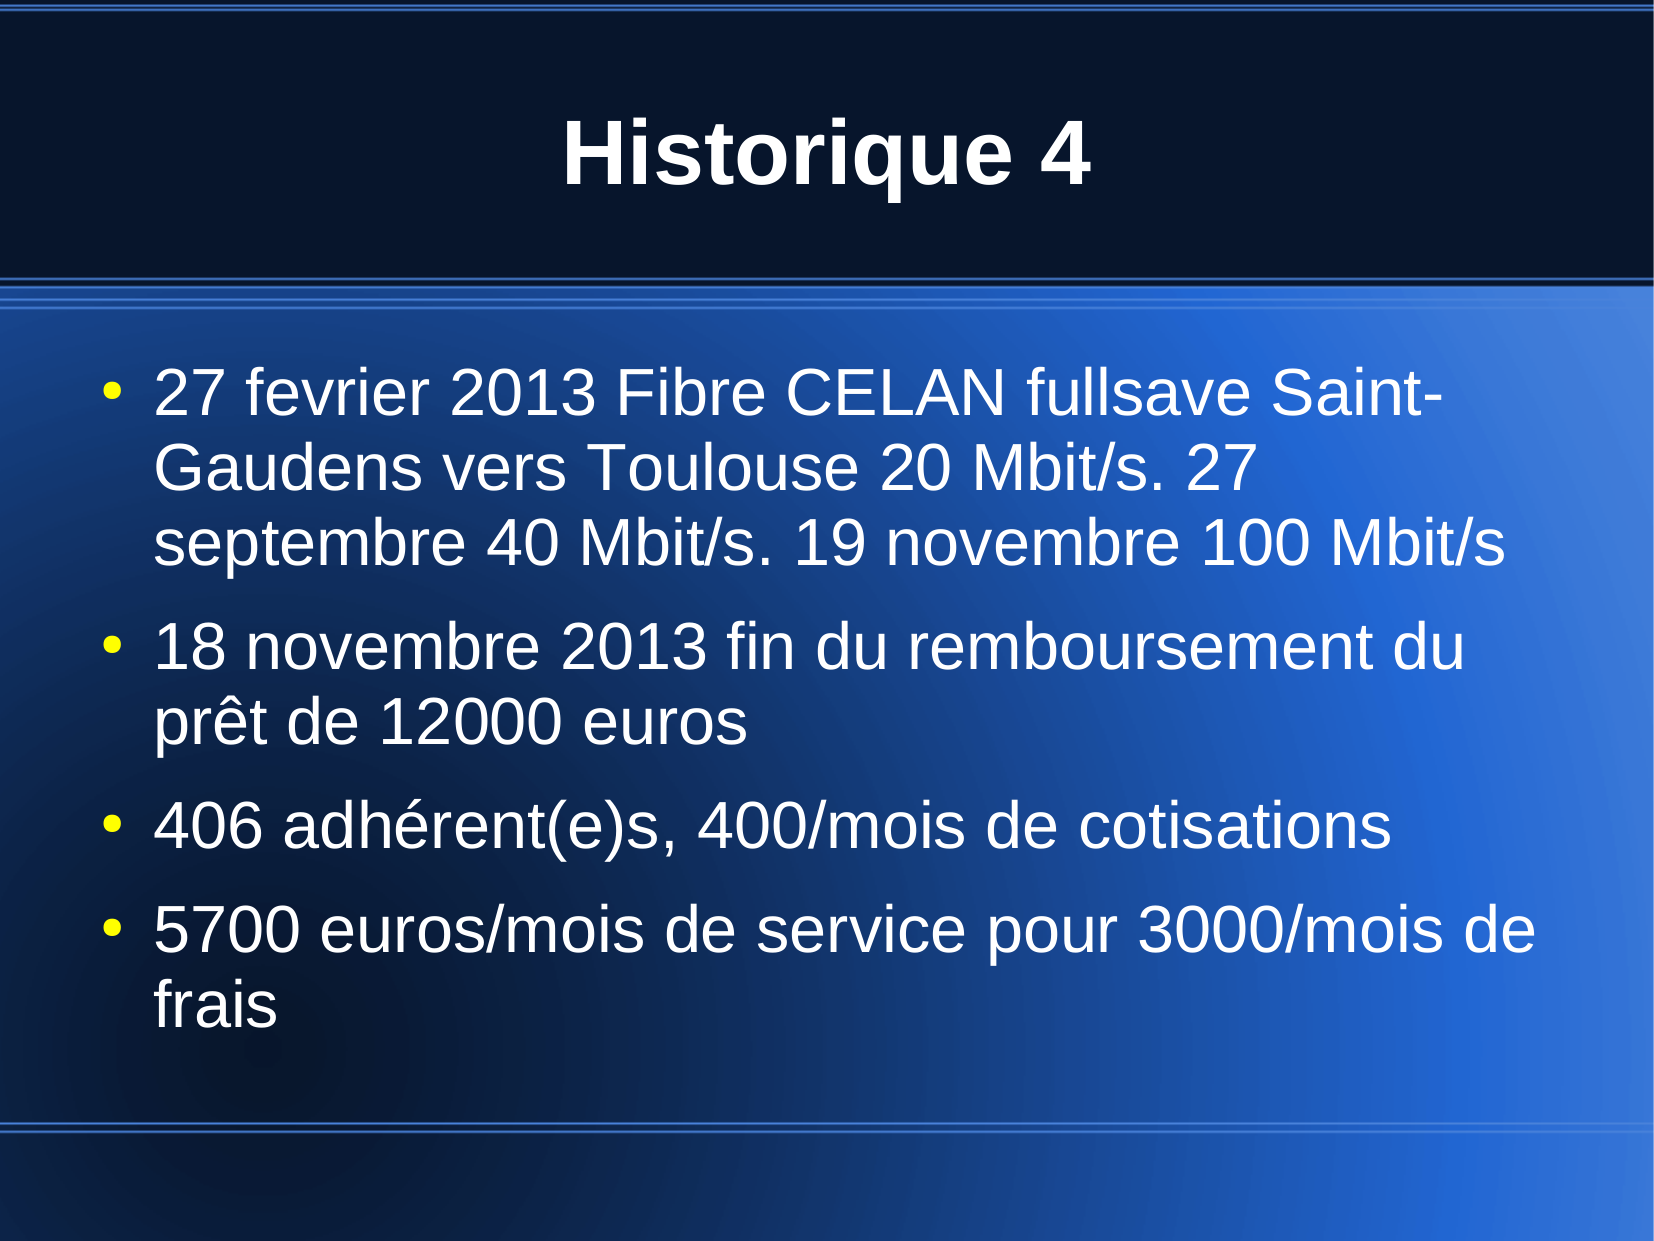

# Historique 4
27 fevrier 2013 Fibre CELAN fullsave Saint-Gaudens vers Toulouse 20 Mbit/s. 27 septembre 40 Mbit/s. 19 novembre 100 Mbit/s
18 novembre 2013 fin du remboursement du prêt de 12000 euros
406 adhérent(e)s, 400/mois de cotisations
5700 euros/mois de service pour 3000/mois de frais